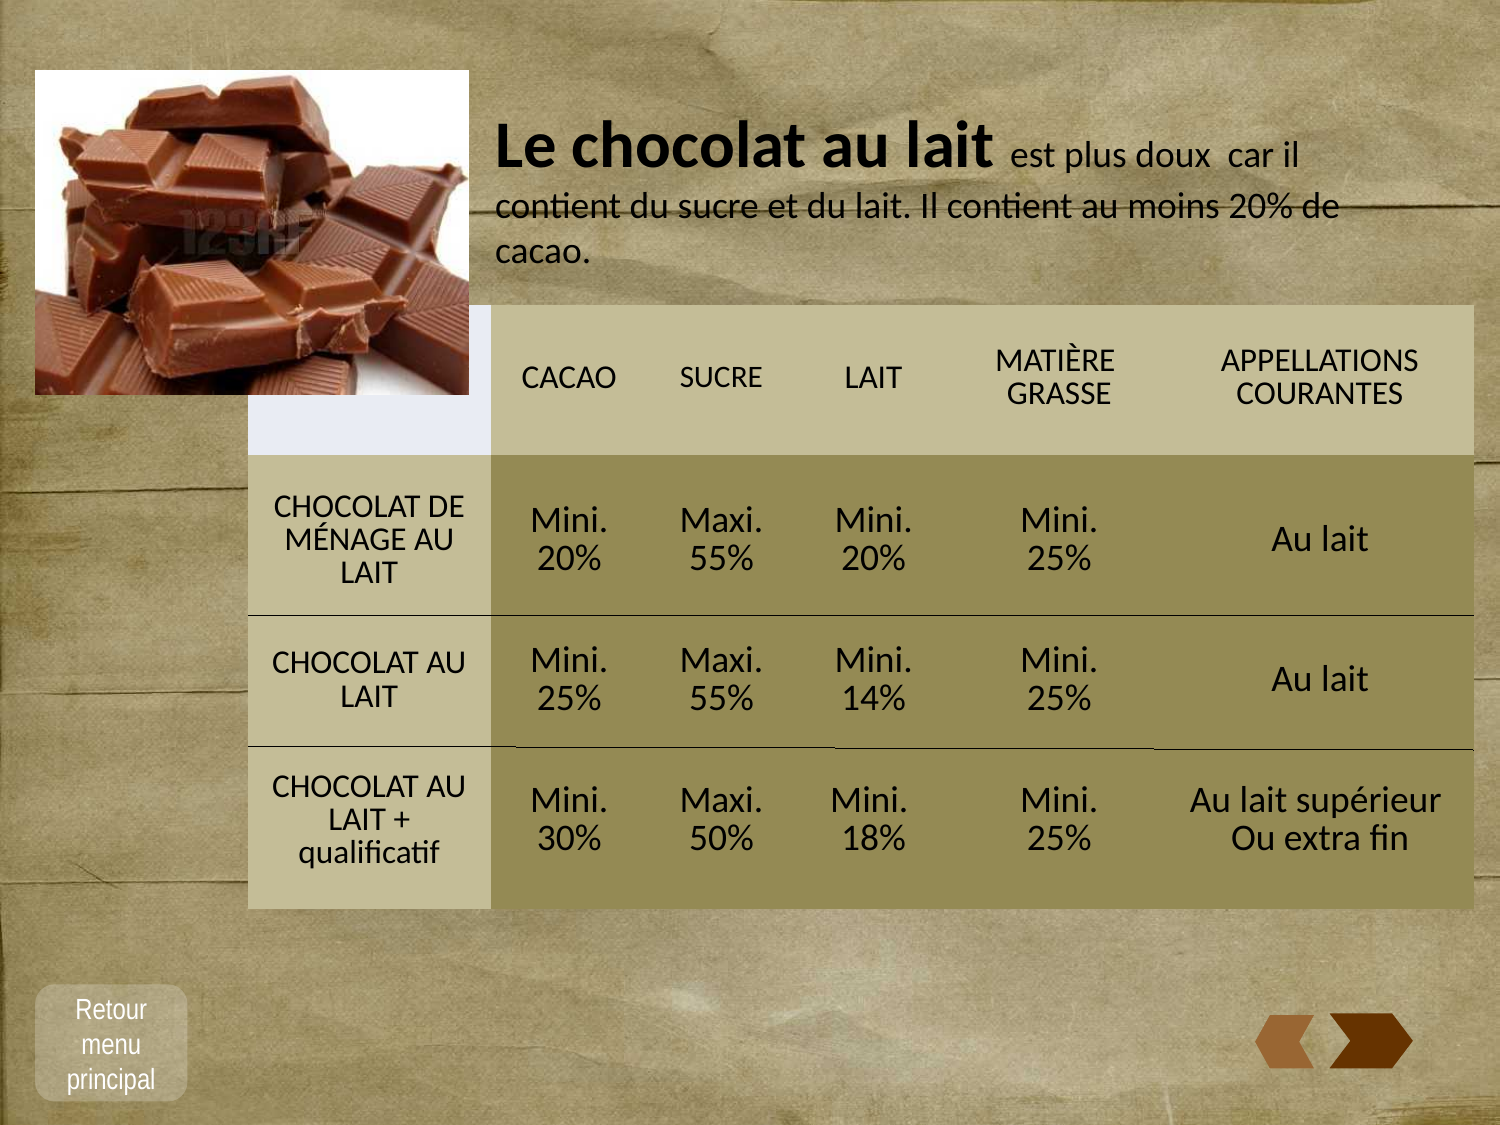

# explique son
Le chocolat au lait est plus doux car il contient du sucre et du lait. Il contient au moins 20% de cacao.
| | CACAO | SUCRE | LAIT | MATIÈRE GRASSE | APPELLATIONS COURANTES |
| --- | --- | --- | --- | --- | --- |
| CHOCOLAT DE MÉNAGE AU LAIT | Mini. 20% | Maxi. 55% | Mini. 20% | Mini. 25% | Au lait |
| CHOCOLAT AU LAIT | Mini. 25% | Maxi. 55% | Mini. 14% | Mini. 25% | Au lait |
| CHOCOLAT AU LAIT + qualificatif | Mini. 30% | Maxi. 50% | Mini. 18% | Mini. 25% | Au lait supérieur Ou extra fin |
Retour menu
principal